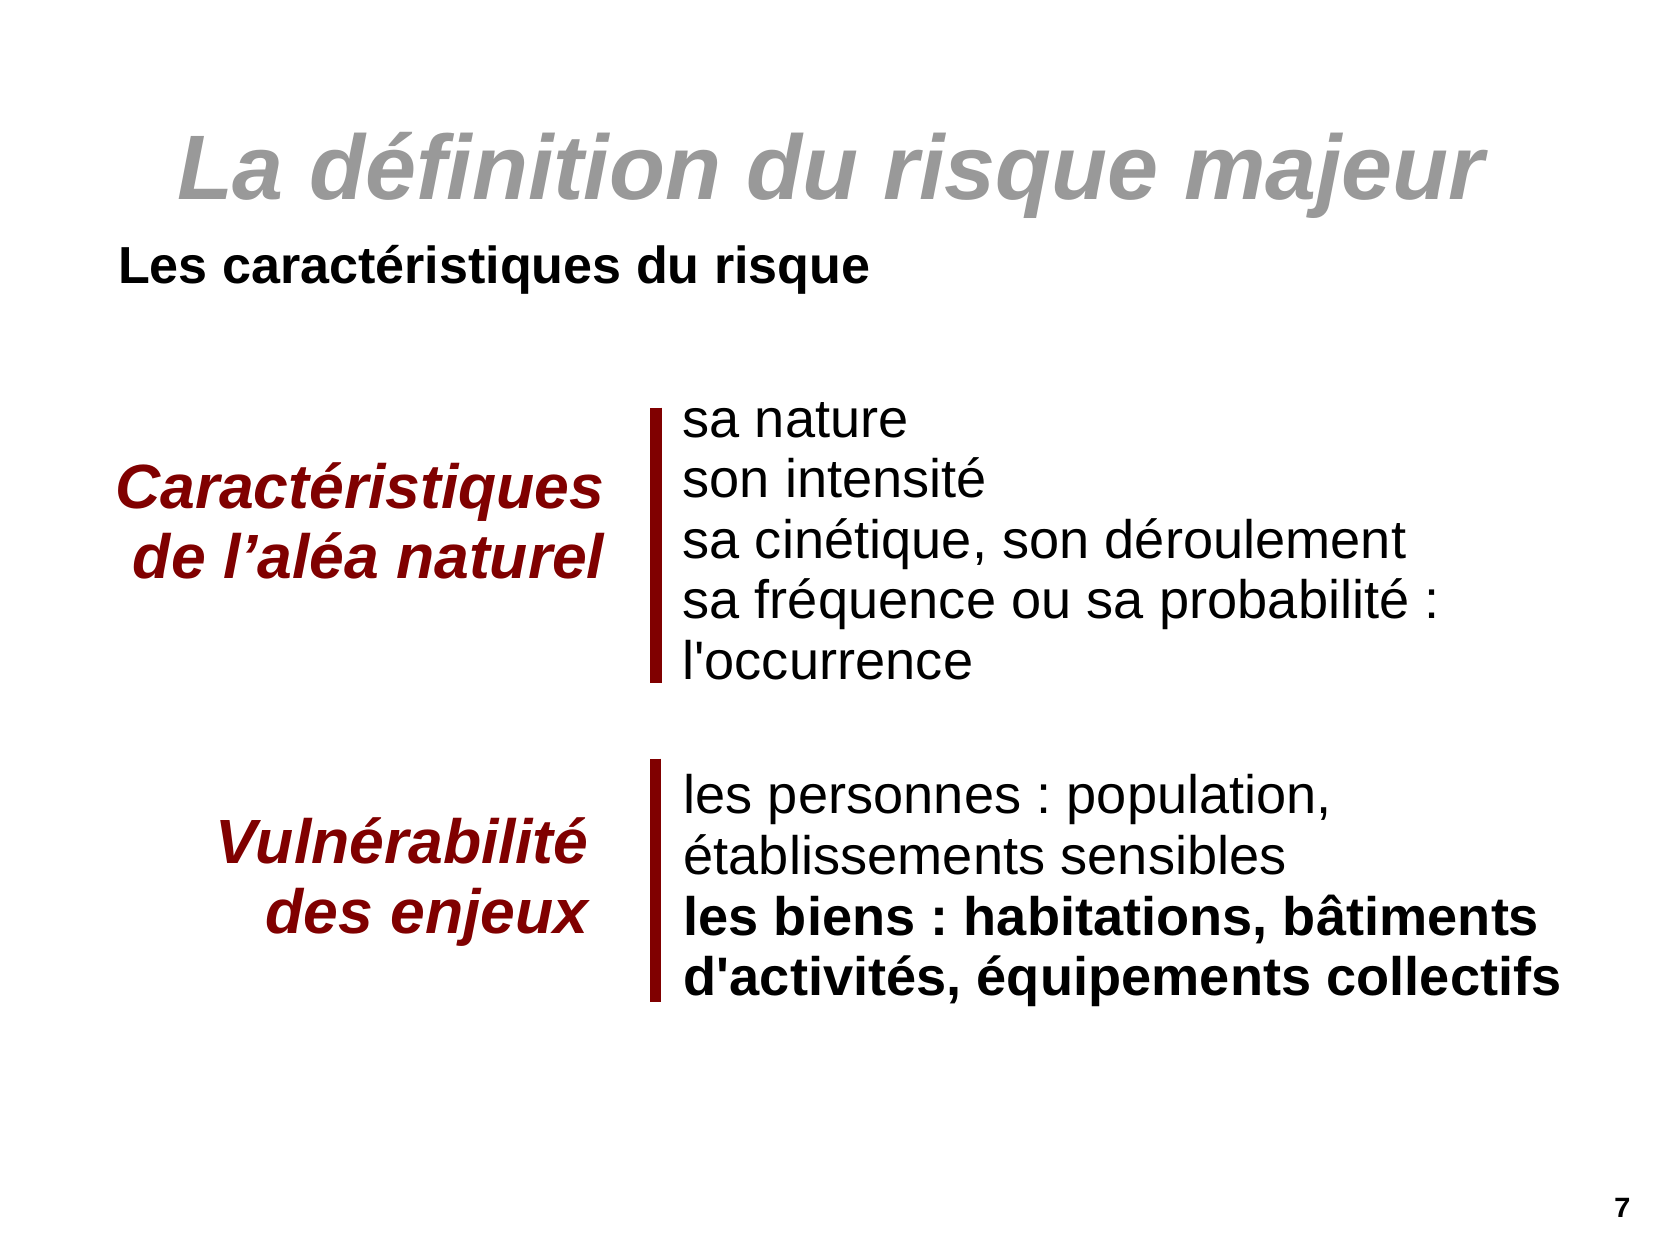

# La définition du risque majeur
Les caractéristiques du risque
sa nature
son intensité
sa cinétique, son déroulement
sa fréquence ou sa probabilité : l'occurrence
les personnes : population, établissements sensibles
les biens : habitations, bâtiments d'activités, équipements collectifs
Caractéristiques de l’aléa naturel
Vulnérabilité des enjeux